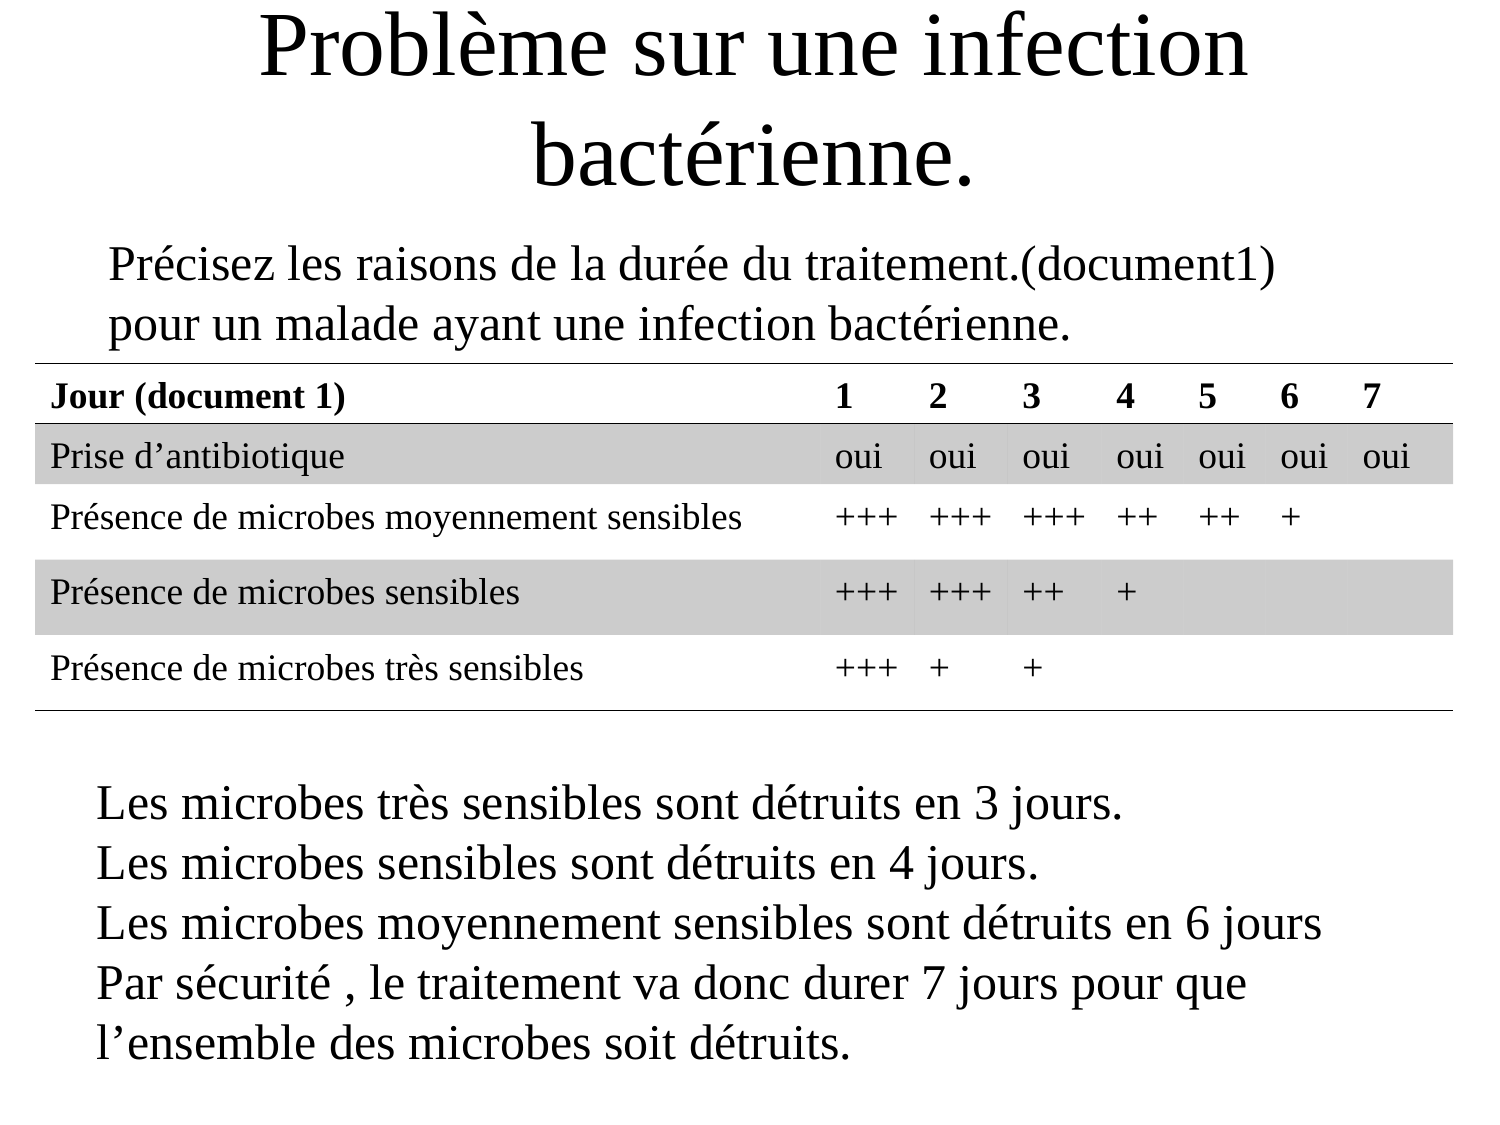

# Problème sur une infection bactérienne.
Précisez les raisons de la durée du traitement.(document1) pour un malade ayant une infection bactérienne.
| Jour (document 1) | 1 | 2 | 3 | 4 | 5 | 6 | 7 |
| --- | --- | --- | --- | --- | --- | --- | --- |
| Prise d’antibiotique | oui | oui | oui | oui | oui | oui | oui |
| Présence de microbes moyennement sensibles | +++ | +++ | +++ | ++ | ++ | + | |
| Présence de microbes sensibles | +++ | +++ | ++ | + | | | |
| Présence de microbes très sensibles | +++ | + | + | | | | |
Les microbes très sensibles sont détruits en 3 jours.
Les microbes sensibles sont détruits en 4 jours.
Les microbes moyennement sensibles sont détruits en 6 jours
Par sécurité , le traitement va donc durer 7 jours pour que l’ensemble des microbes soit détruits.